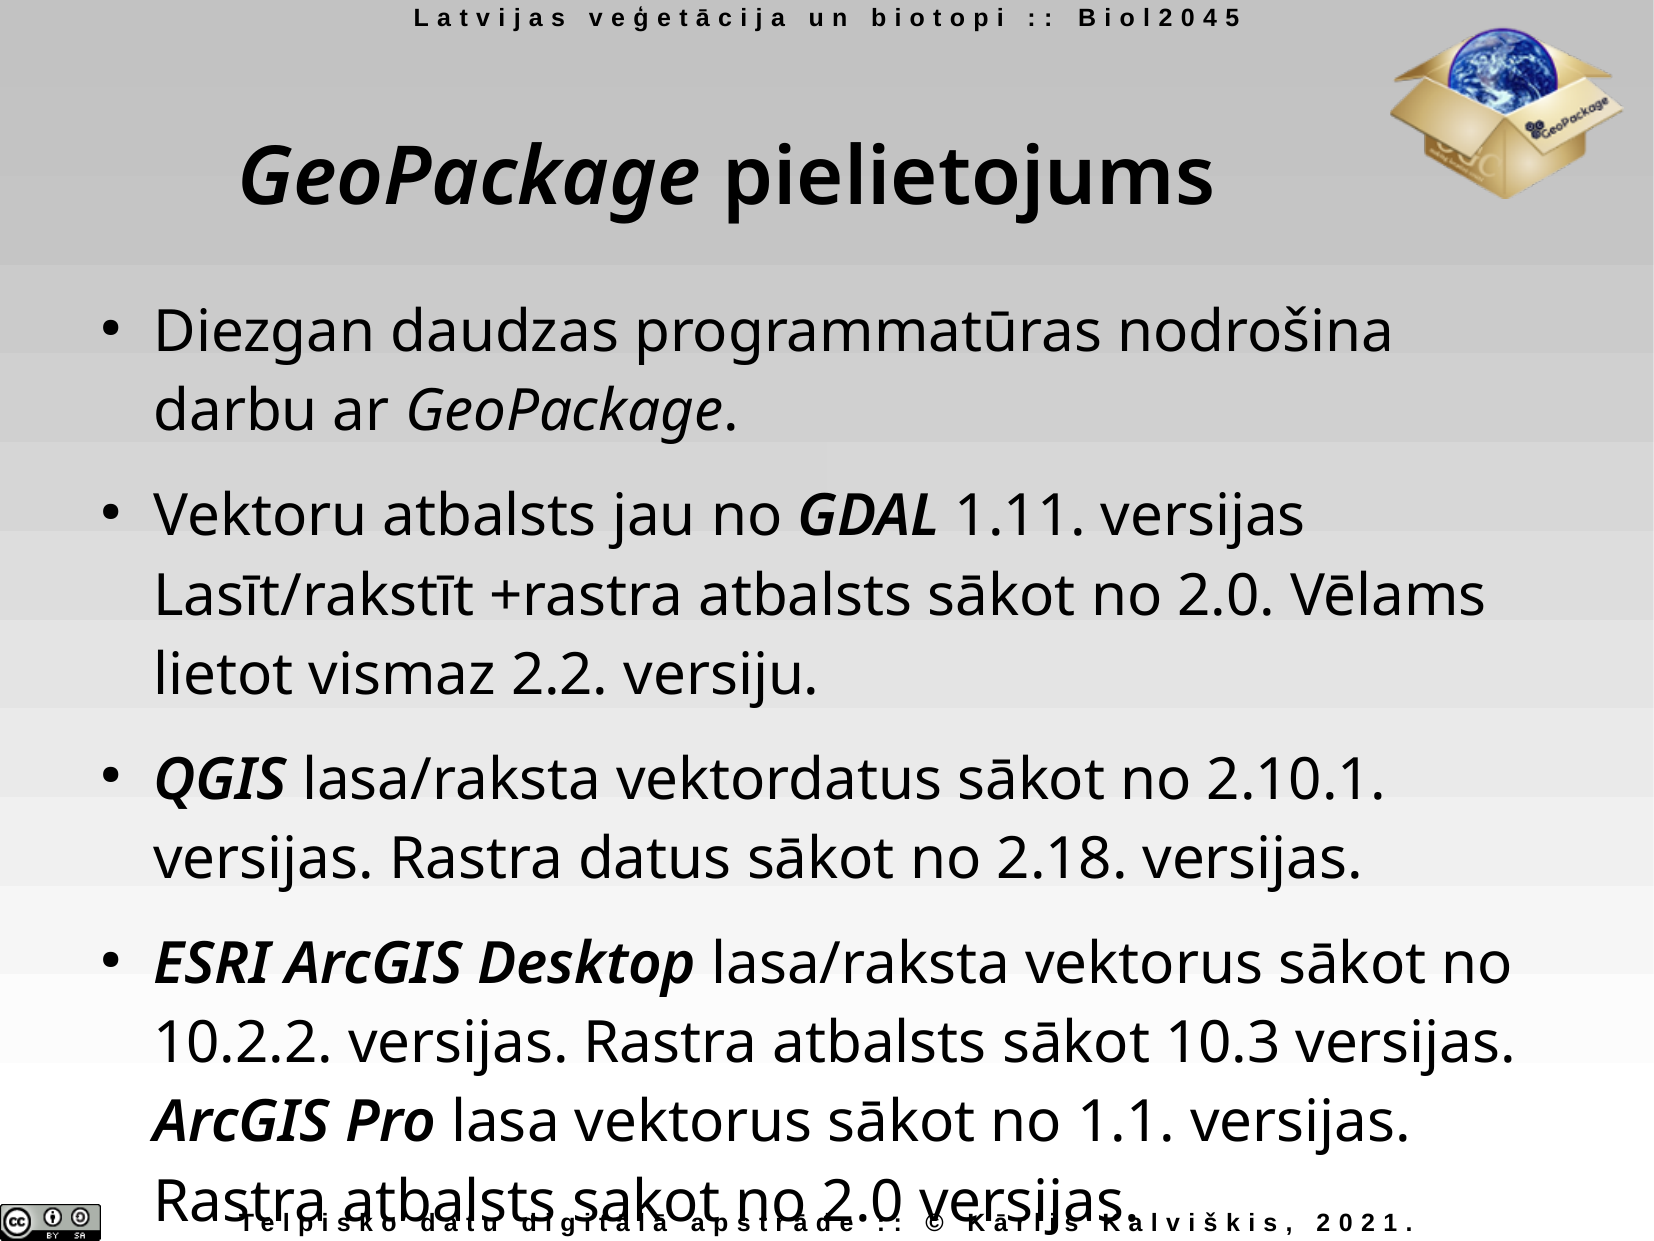

# GeoPackage pielietojums
Diezgan daudzas programmatūras nodrošina darbu ar GeoPackage.
Vektoru atbalsts jau no GDAL 1.11. versijas Lasīt/rakstīt +rastra atbalsts sākot no 2.0. Vēlams lietot vismaz 2.2. versiju.
QGIS lasa/raksta vektordatus sākot no 2.10.1. versijas. Rastra datus sākot no 2.18. versijas.
ESRI ArcGIS Desktop lasa/raksta vektorus sākot no 10.2.2. versijas. Rastra atbalsts sākot 10.3 versijas. ArcGIS Pro lasa vektorus sākot no 1.1. versijas. Rastra atbalsts sakot no 2.0 versijas.